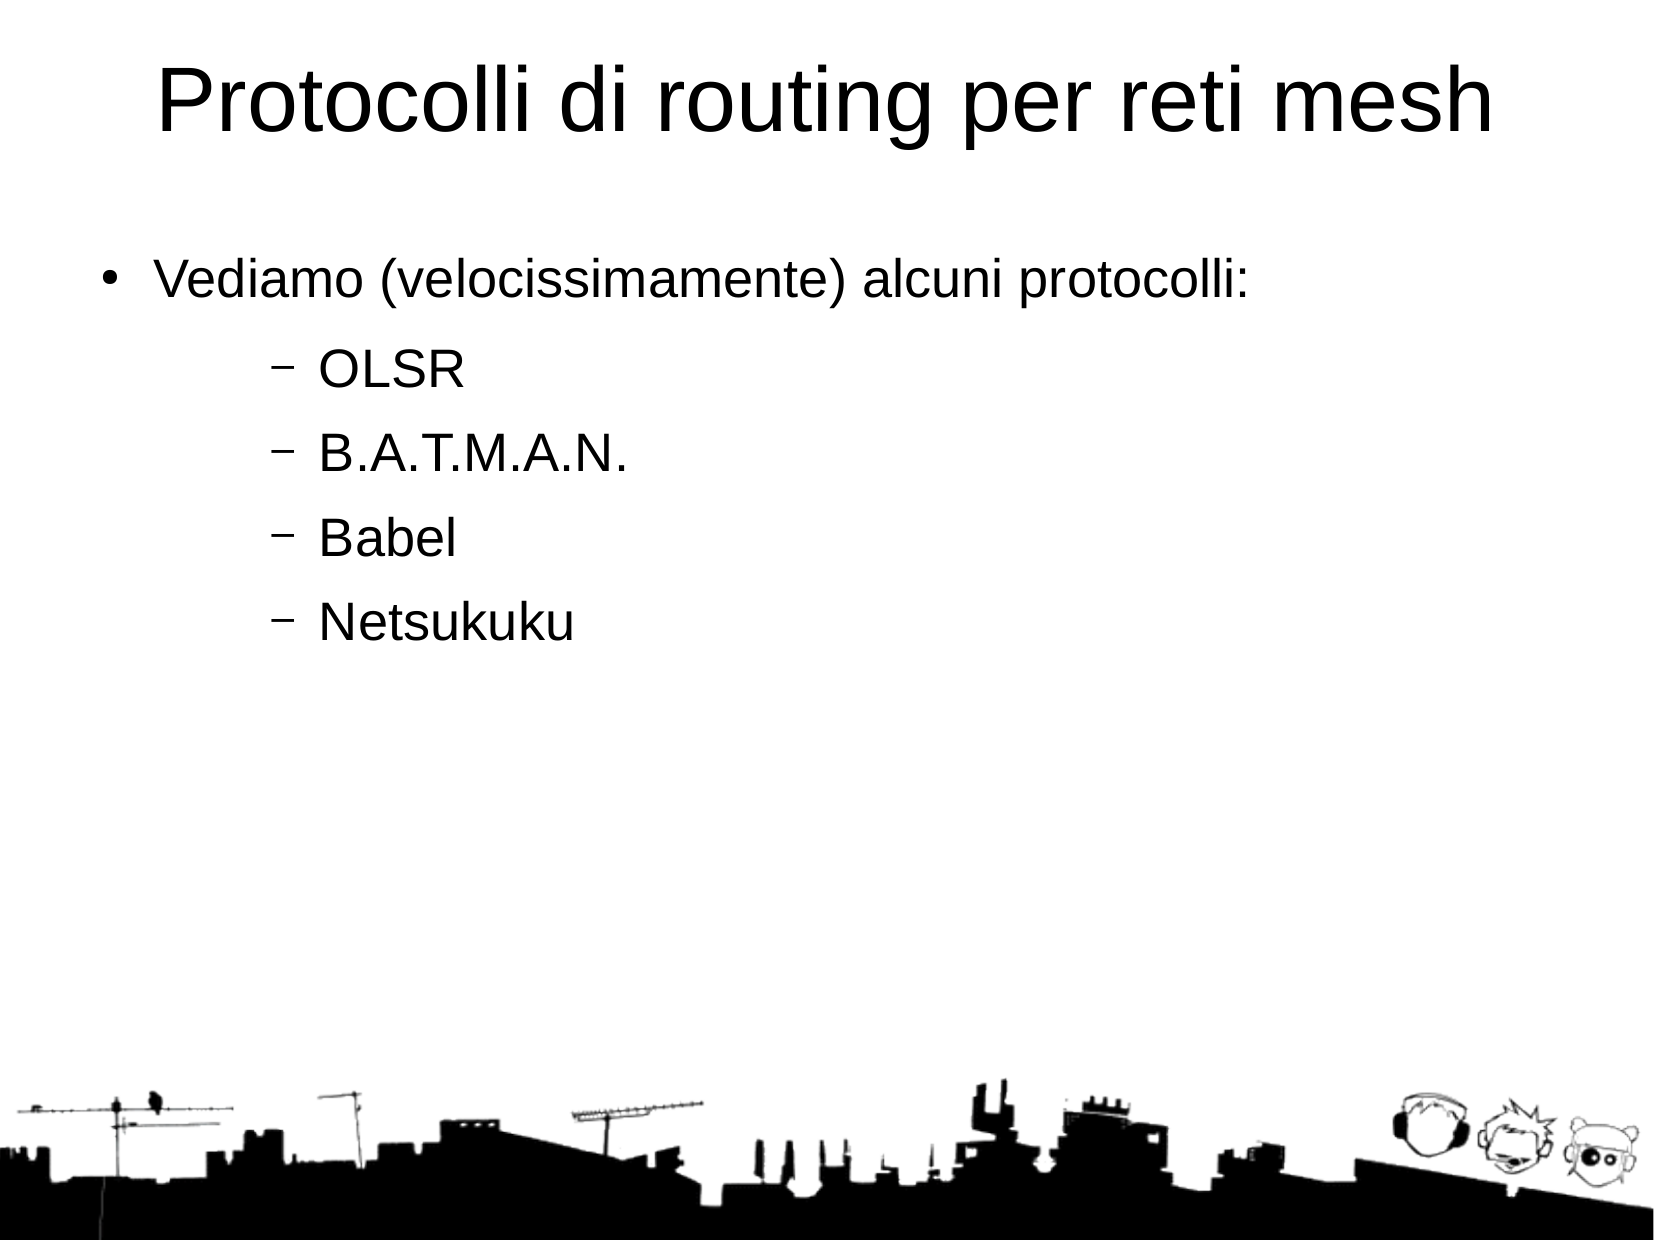

# Protocolli di routing per reti mesh
Vediamo (velocissimamente) alcuni protocolli:
OLSR
B.A.T.M.A.N.
Babel
Netsukuku